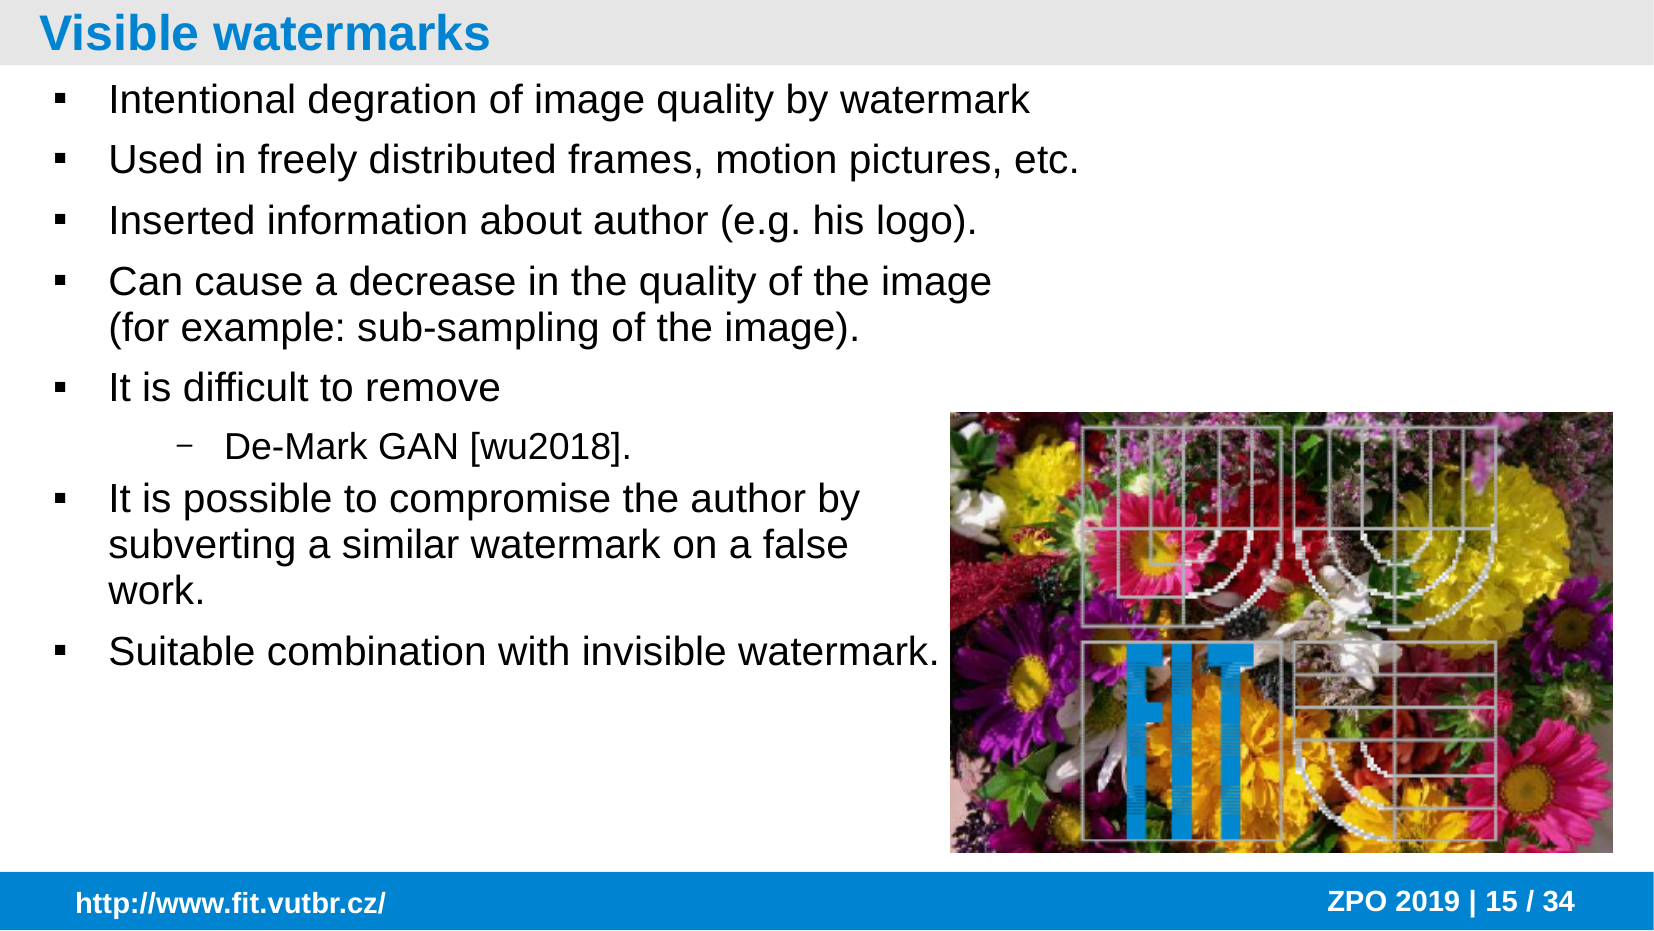

# Visible watermarks
Intentional degration of image quality by watermark
Used in freely distributed frames, motion pictures, etc.
Inserted information about author (e.g. his logo).
Can cause a decrease in the quality of the image
(for example: sub-sampling of the image).
It is difficult to remove
De-Mark GAN [wu2018].
It is possible to compromise the author by
subverting a similar watermark on a false
work.
Suitable combination with invisible watermark.